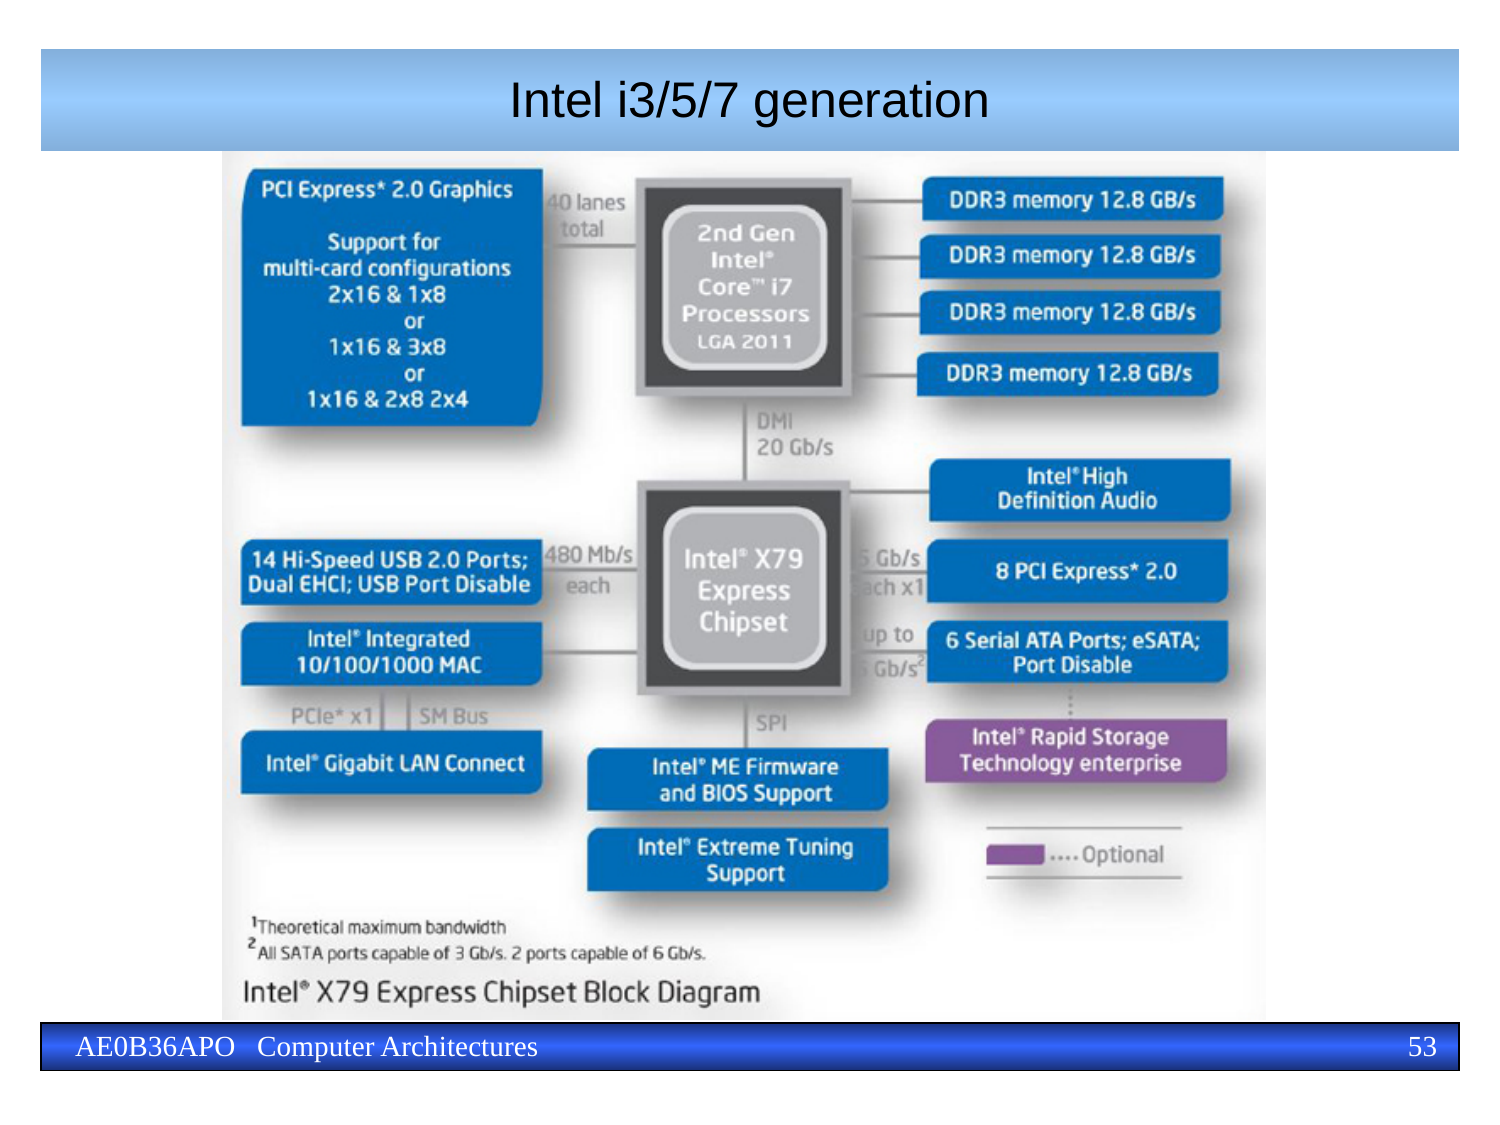

# Intel i3/5/7 generation
AE0B36APO Computer Architectures
53